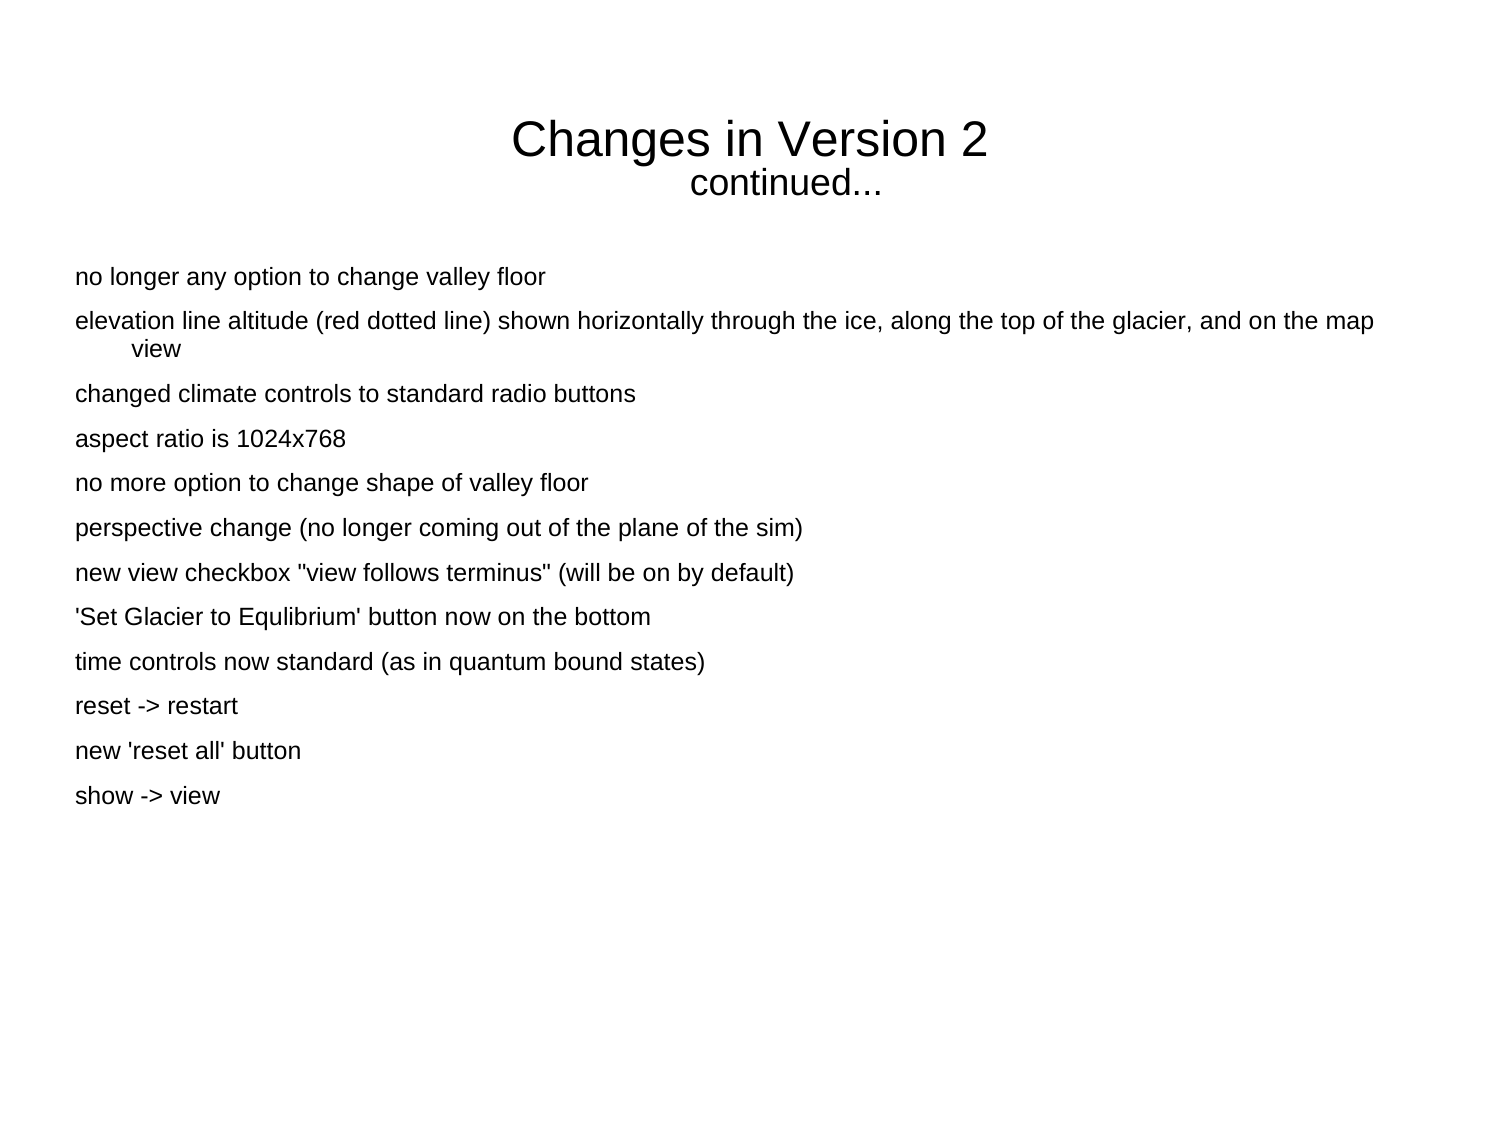

# Changes in Version 2
continued...
no longer any option to change valley floor
elevation line altitude (red dotted line) shown horizontally through the ice, along the top of the glacier, and on the map view
changed climate controls to standard radio buttons
aspect ratio is 1024x768
no more option to change shape of valley floor
perspective change (no longer coming out of the plane of the sim)
new view checkbox "view follows terminus" (will be on by default)
'Set Glacier to Equlibrium' button now on the bottom
time controls now standard (as in quantum bound states)
reset -> restart
new 'reset all' button
show -> view